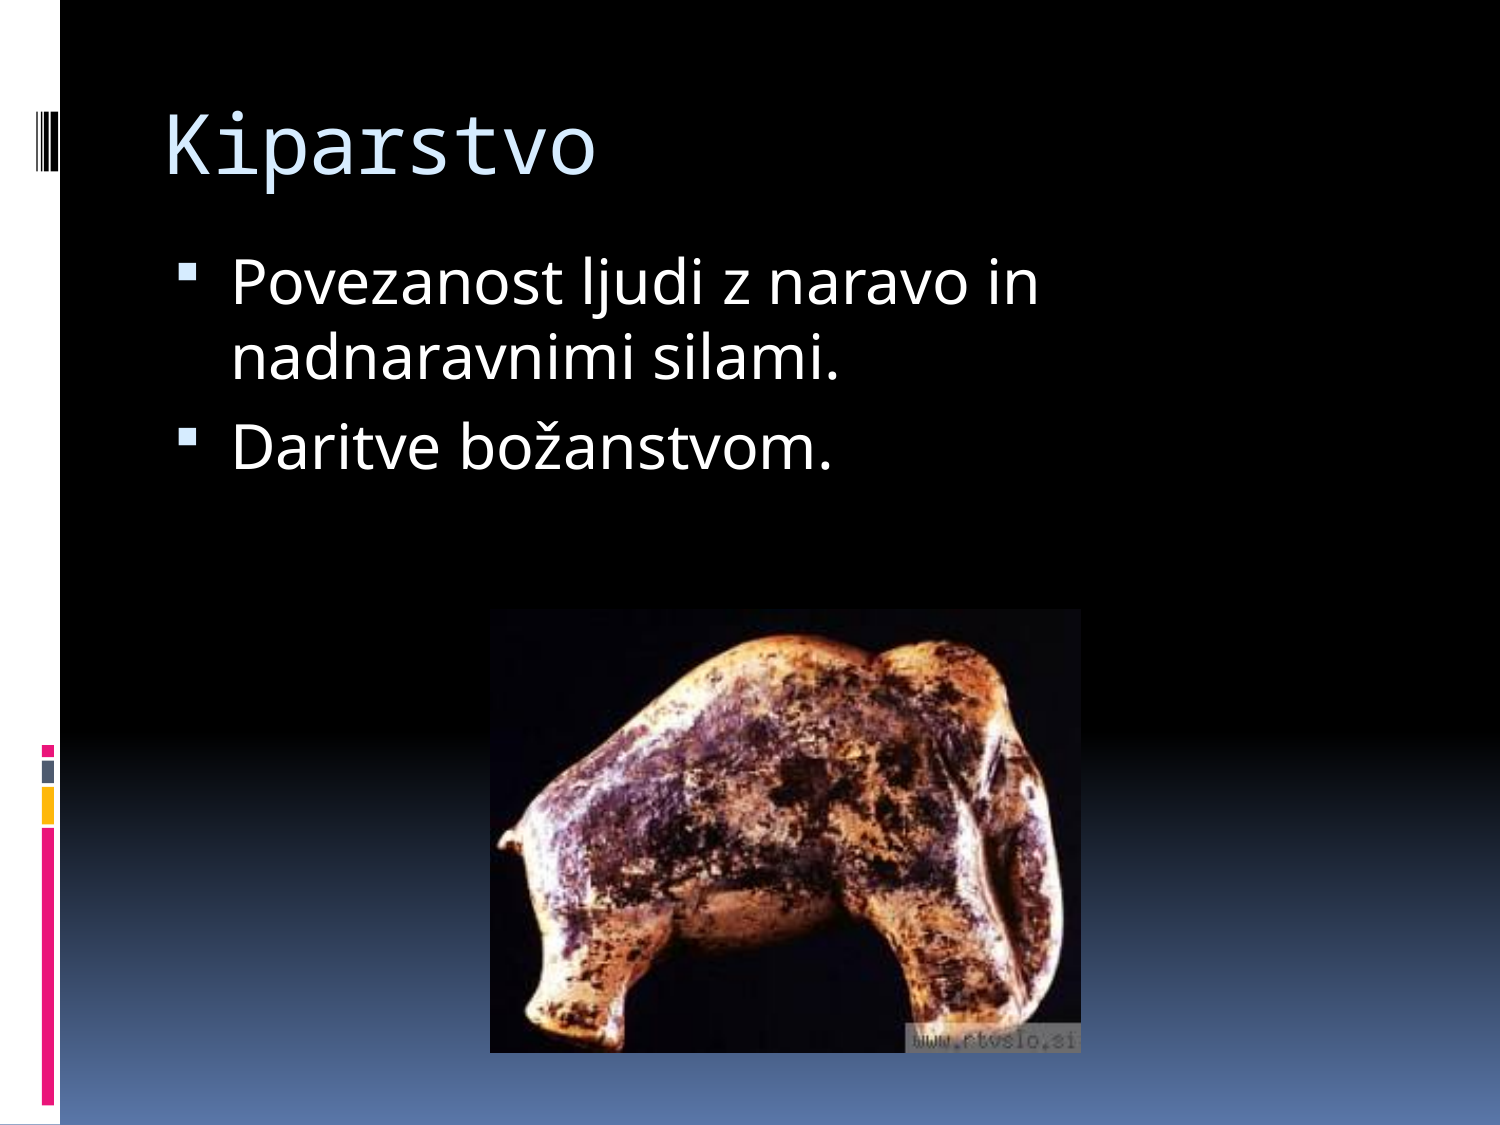

# Kiparstvo
Povezanost ljudi z naravo in nadnaravnimi silami.
Daritve božanstvom.